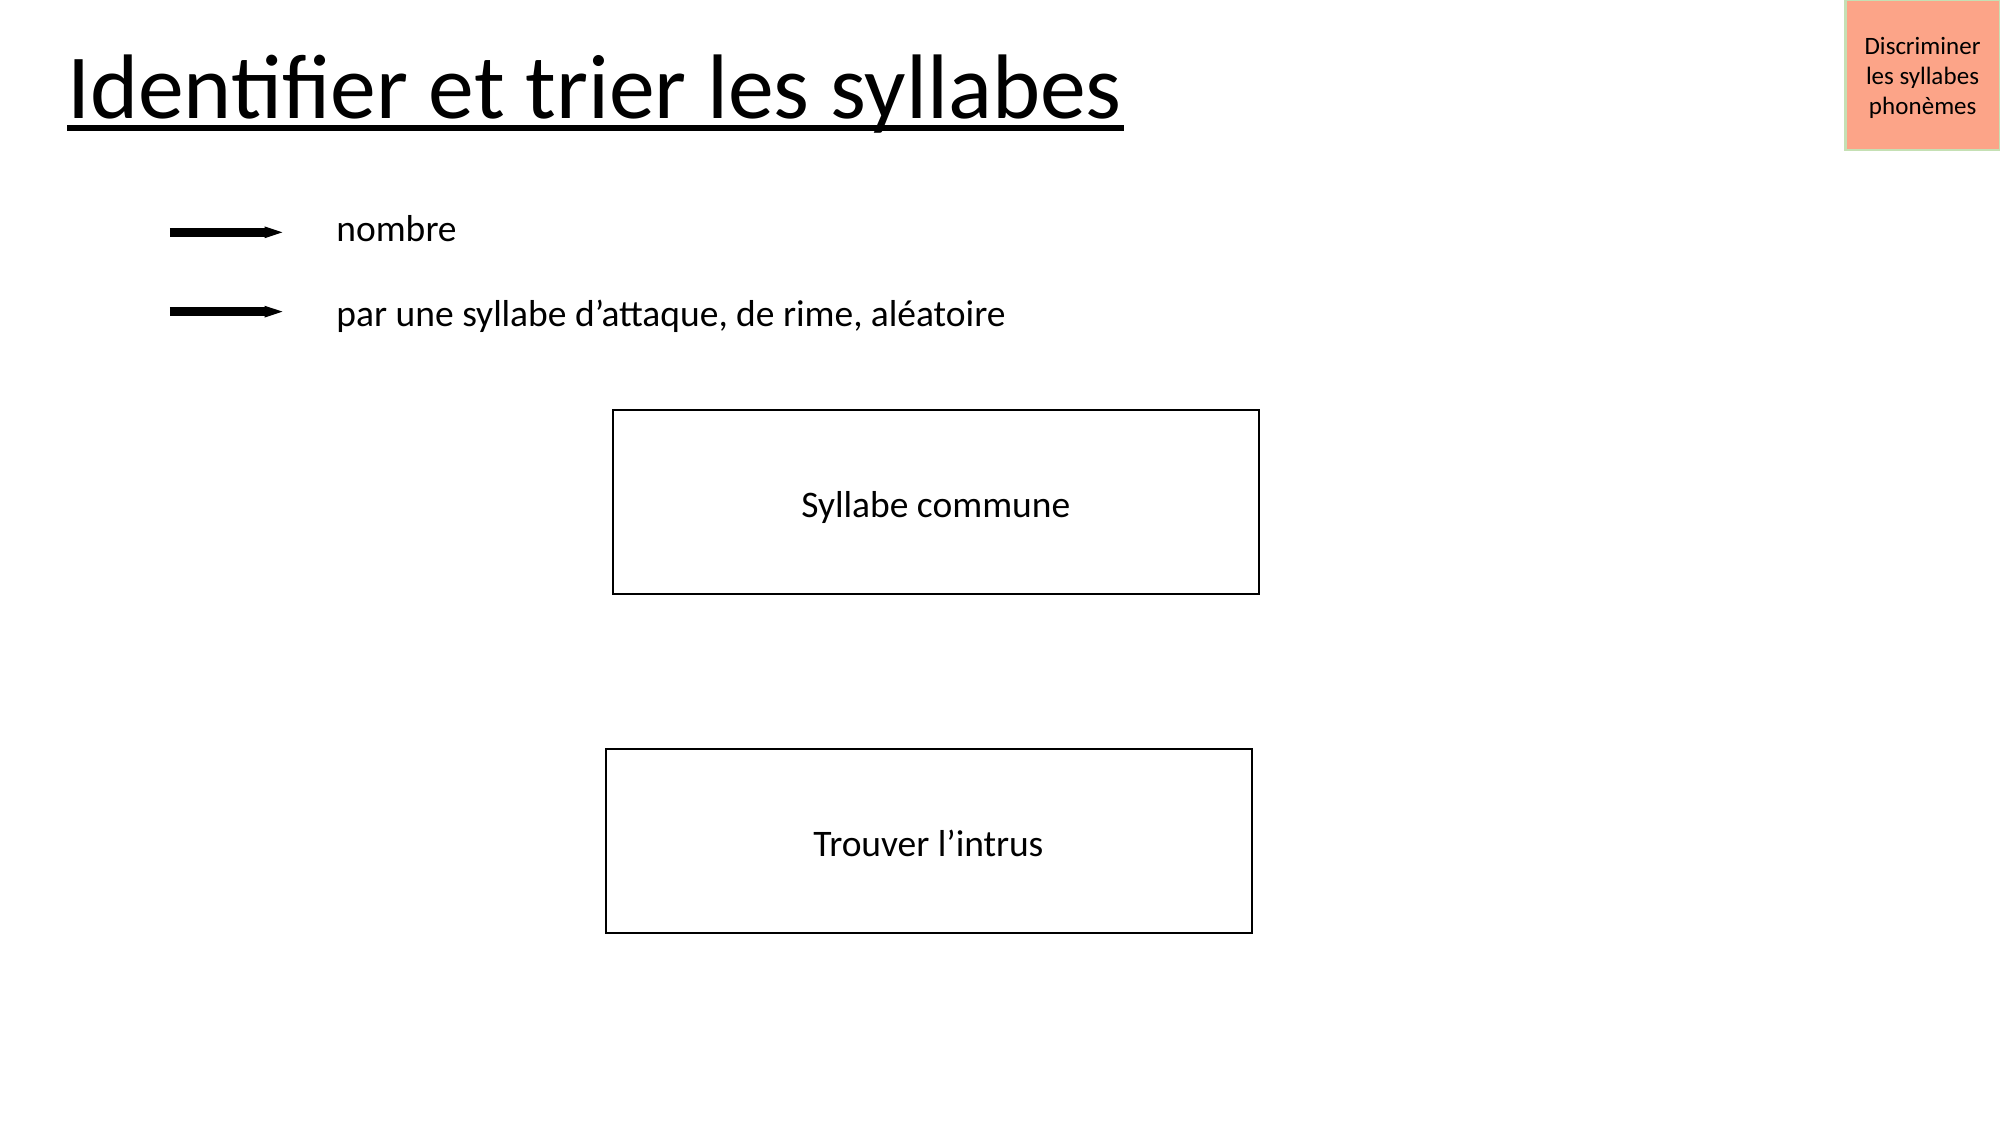

Discriminer les syllabes phonèmes
Identifier et trier les syllabes
nombre
par une syllabe d’attaque, de rime, aléatoire
Syllabe commune
Trouver l’intrus